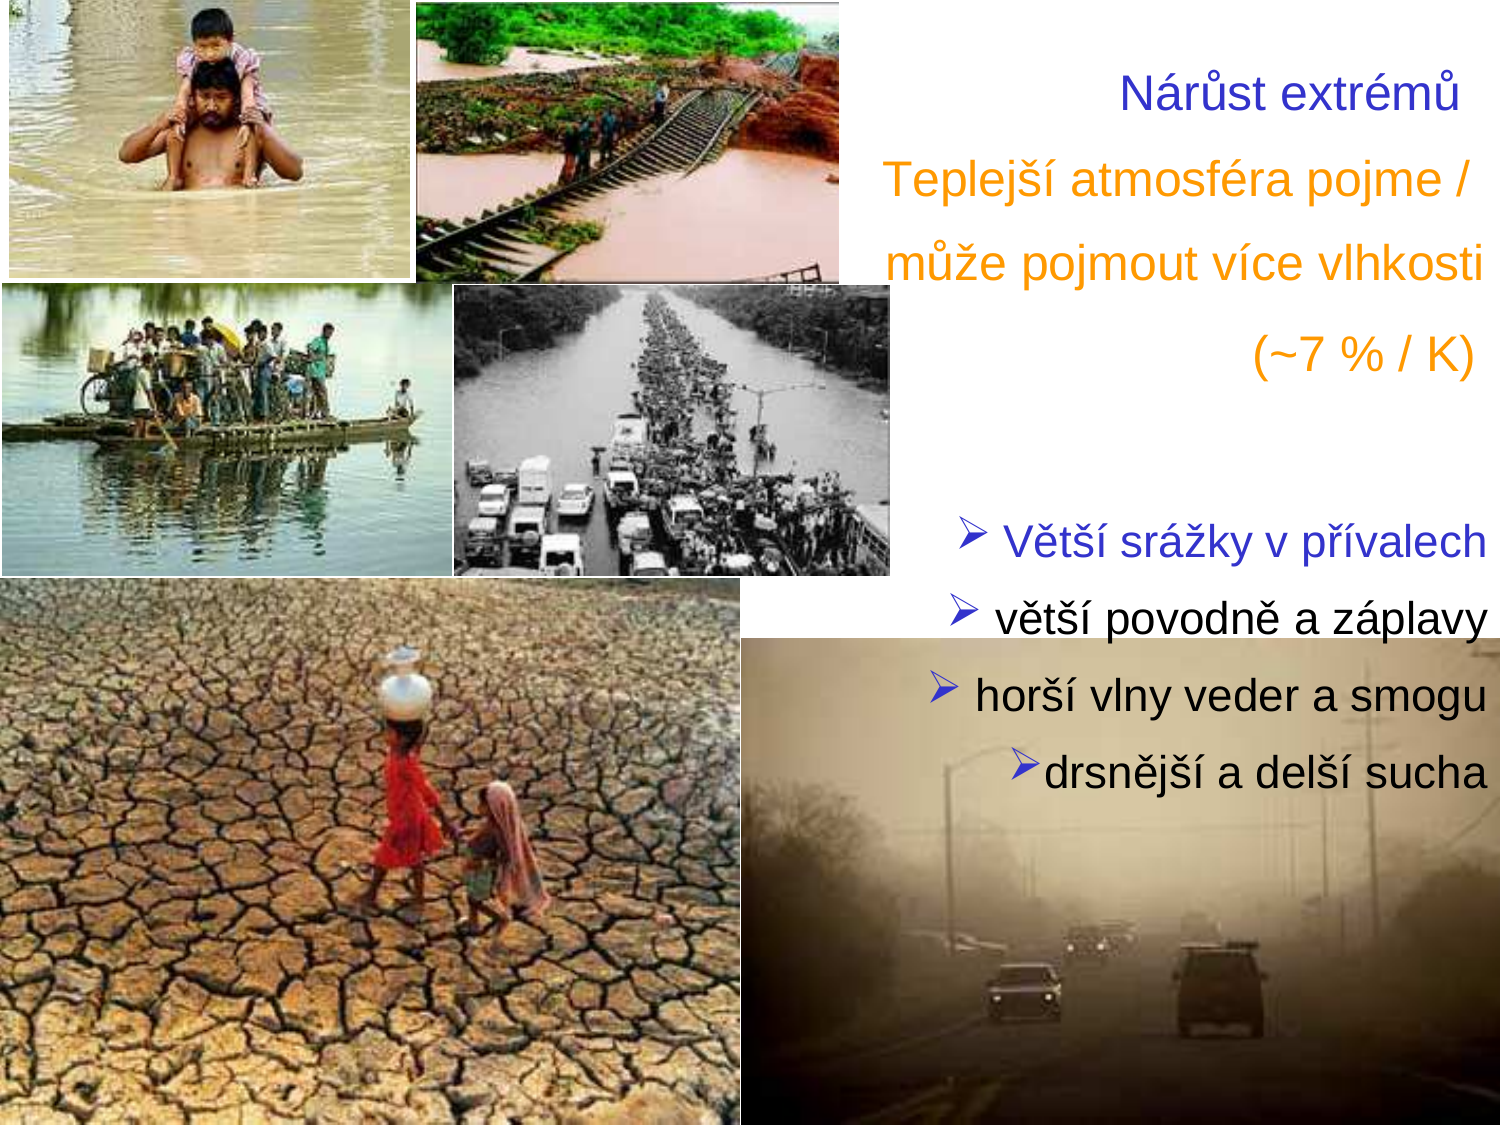

Nárůst extrémů
Teplejší atmosféra pojme /
může pojmout více vlhkosti
(~7 % / K)
 Větší srážky v přívalech
 větší povodně a záplavy
 horší vlny veder a smogu
drsnější a delší sucha